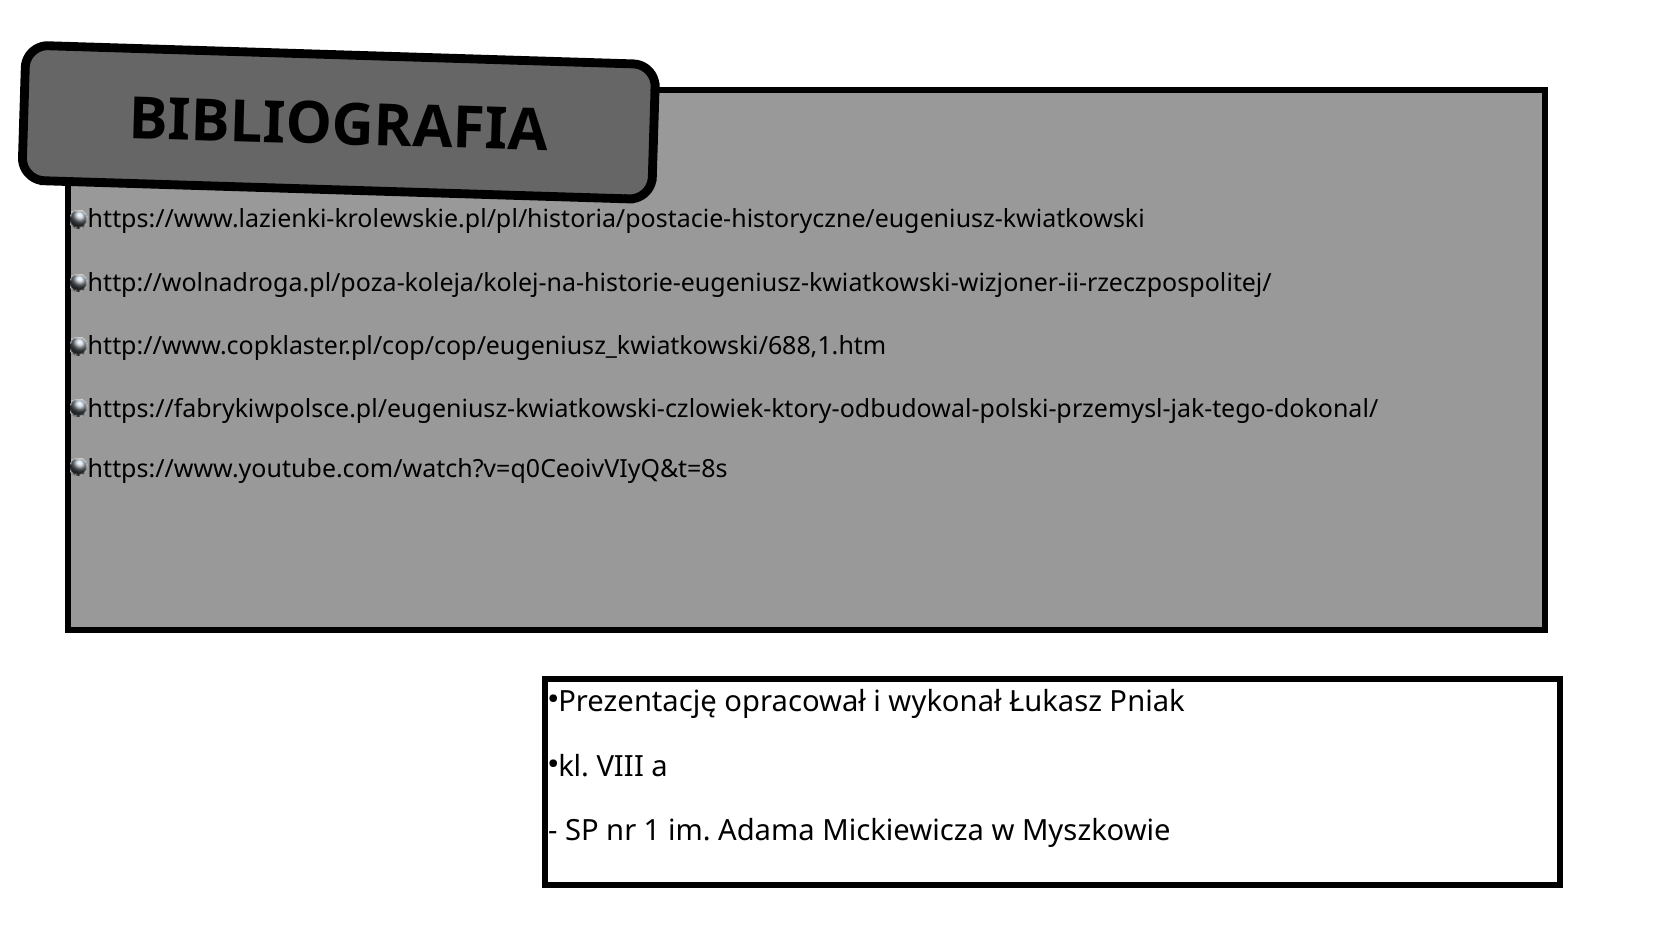

Bibliografia
# https://www.lazienki-krolewskie.pl/pl/historia/postacie-historyczne/eugeniusz-kwiatkowski
http://wolnadroga.pl/poza-koleja/kolej-na-historie-eugeniusz-kwiatkowski-wizjoner-ii-rzeczpospolitej/
http://www.copklaster.pl/cop/cop/eugeniusz_kwiatkowski/688,1.htm
https://fabrykiwpolsce.pl/eugeniusz-kwiatkowski-czlowiek-ktory-odbudowal-polski-przemysl-jak-tego-dokonal/
https://www.youtube.com/watch?v=q0CeoivVIyQ&t=8s
Prezentację opracował i wykonał Łukasz Pniak
kl. VIII a
- SP nr 1 im. Adama Mickiewicza w Myszkowie